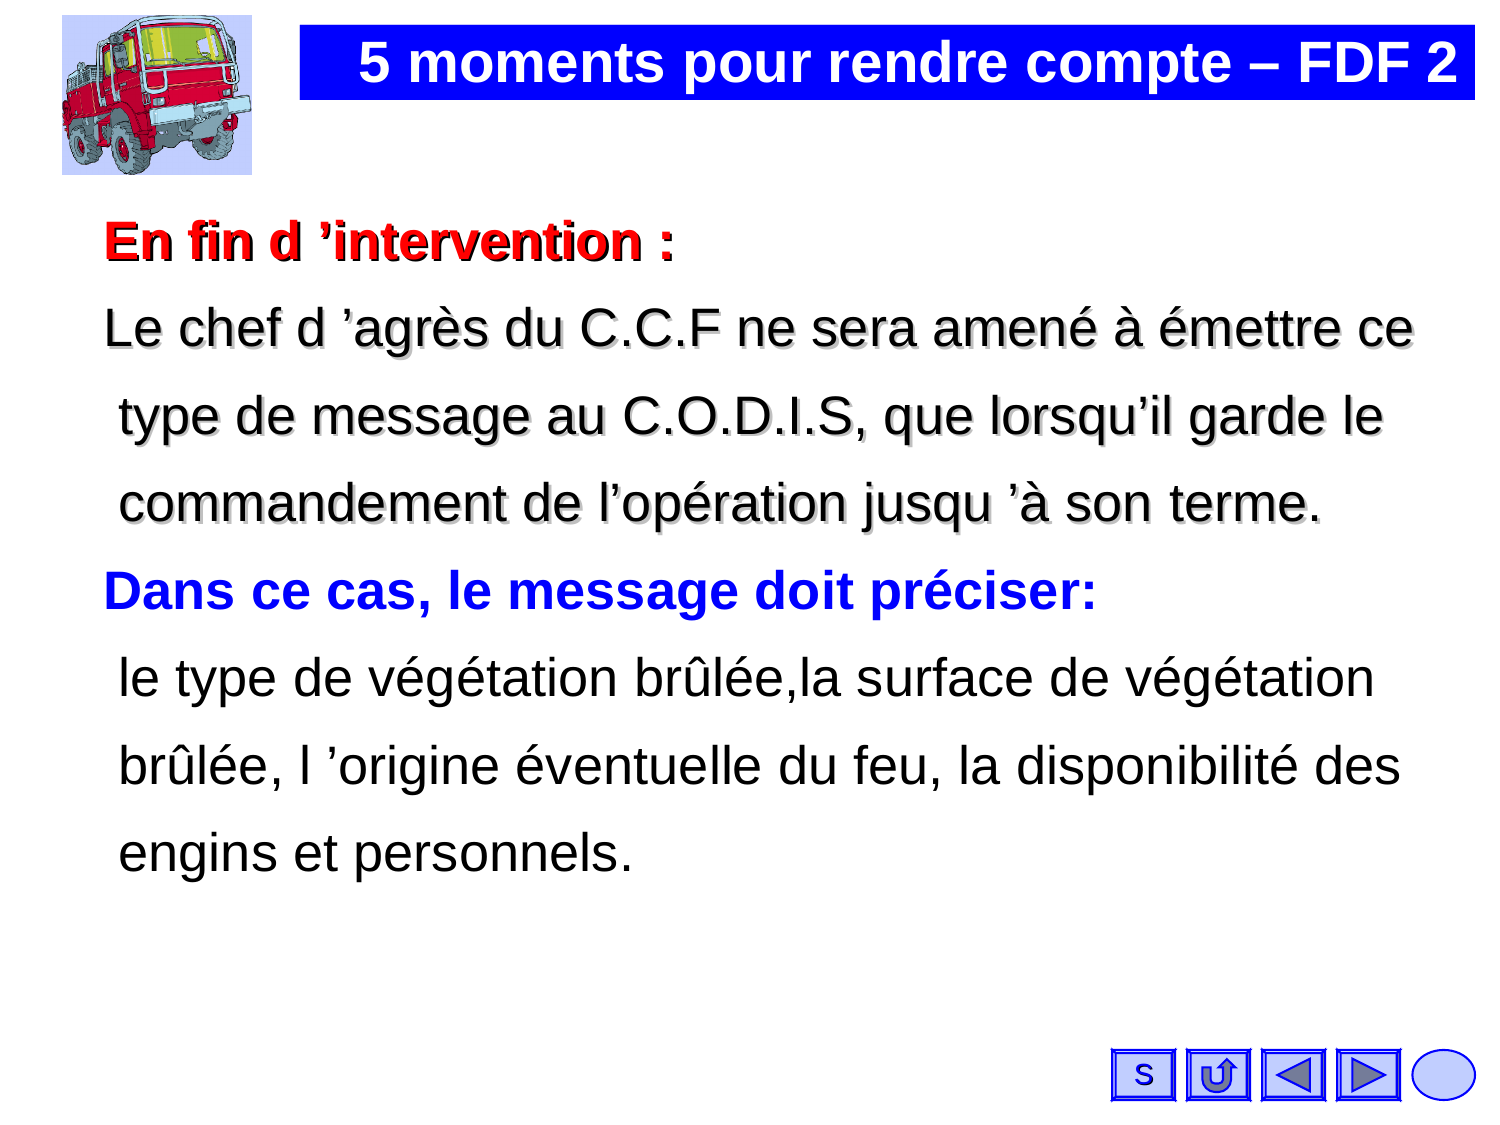

5 moments pour rendre compte – FDF 2
En fin d ’intervention :
Le chef d ’agrès du C.C.F ne sera amené à émettre ce
 type de message au C.O.D.I.S, que lorsqu’il garde le
 commandement de l’opération jusqu ’à son terme.
Dans ce cas, le message doit préciser:
 le type de végétation brûlée,la surface de végétation
 brûlée, l ’origine éventuelle du feu, la disponibilité des
 engins et personnels.